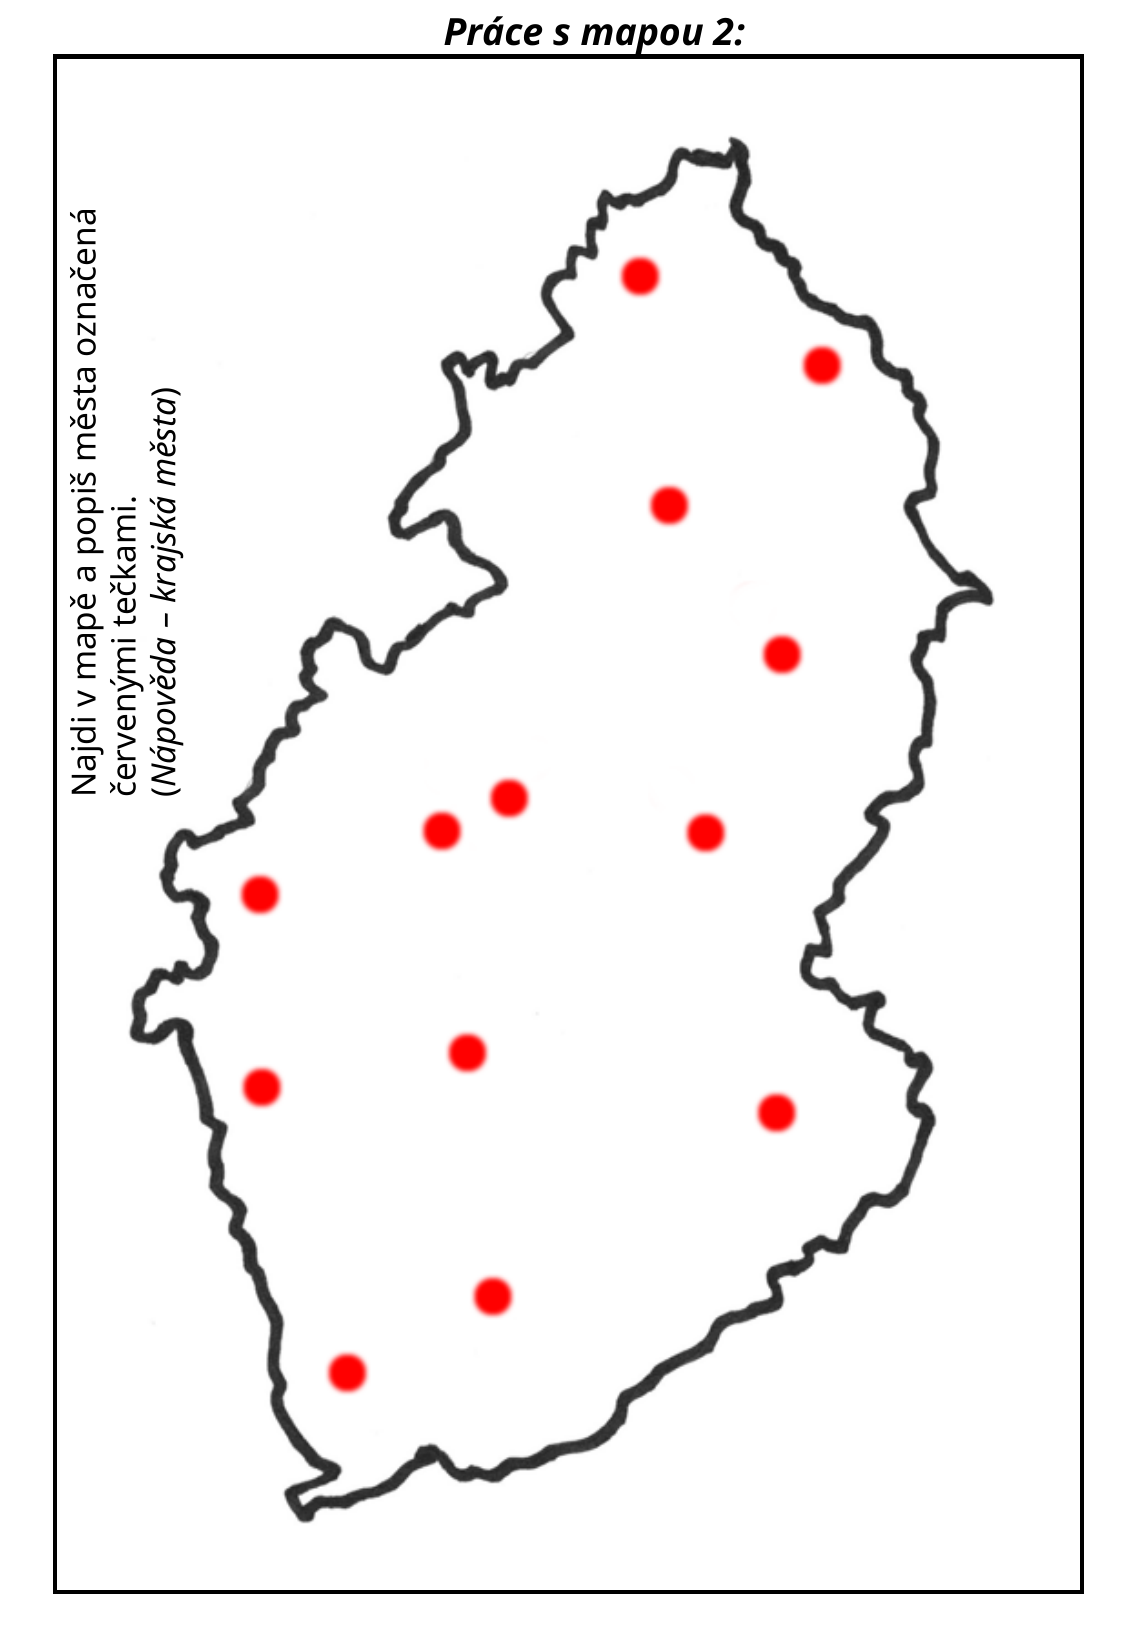

Práce s mapou 2:
Najdi v mapě a popiš města označená červenými tečkami.
(Nápověda – krajská města)